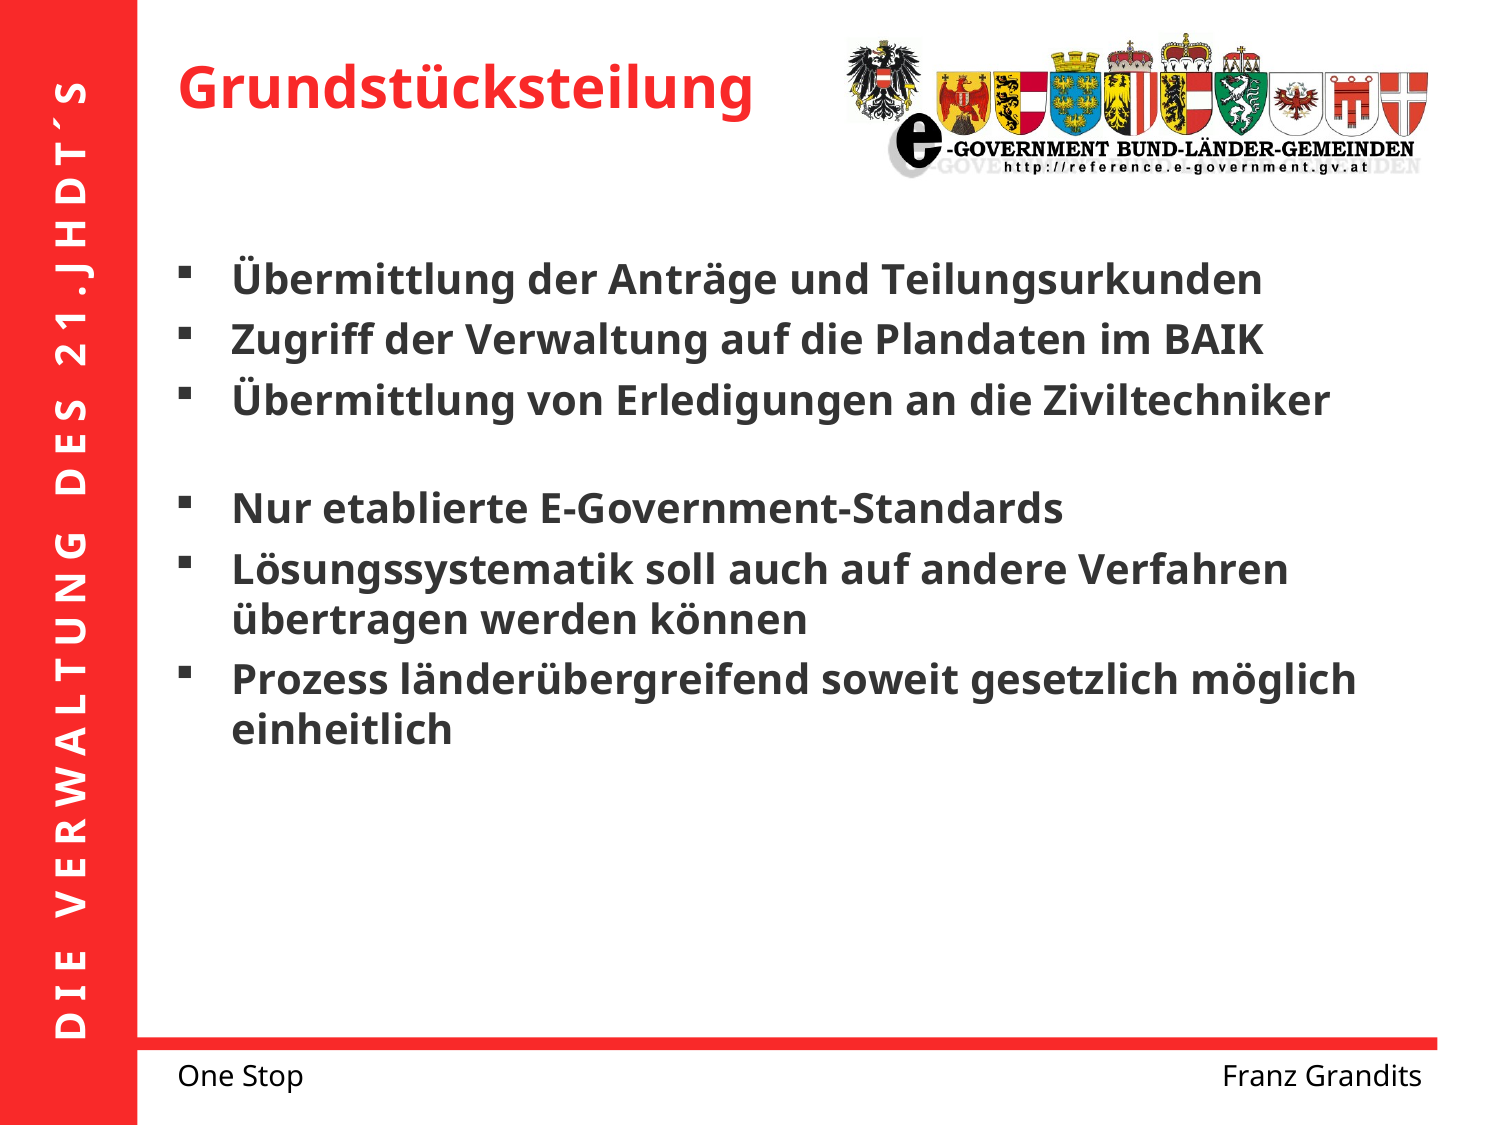

Grundstücksteilung
Übermittlung der Anträge und Teilungsurkunden
Zugriff der Verwaltung auf die Plandaten im BAIK
Übermittlung von Erledigungen an die Ziviltechniker
Nur etablierte E-Government-Standards
Lösungssystematik soll auch auf andere Verfahren übertragen werden können
Prozess länderübergreifend soweit gesetzlich möglich einheitlich
One Stop
Franz Grandits